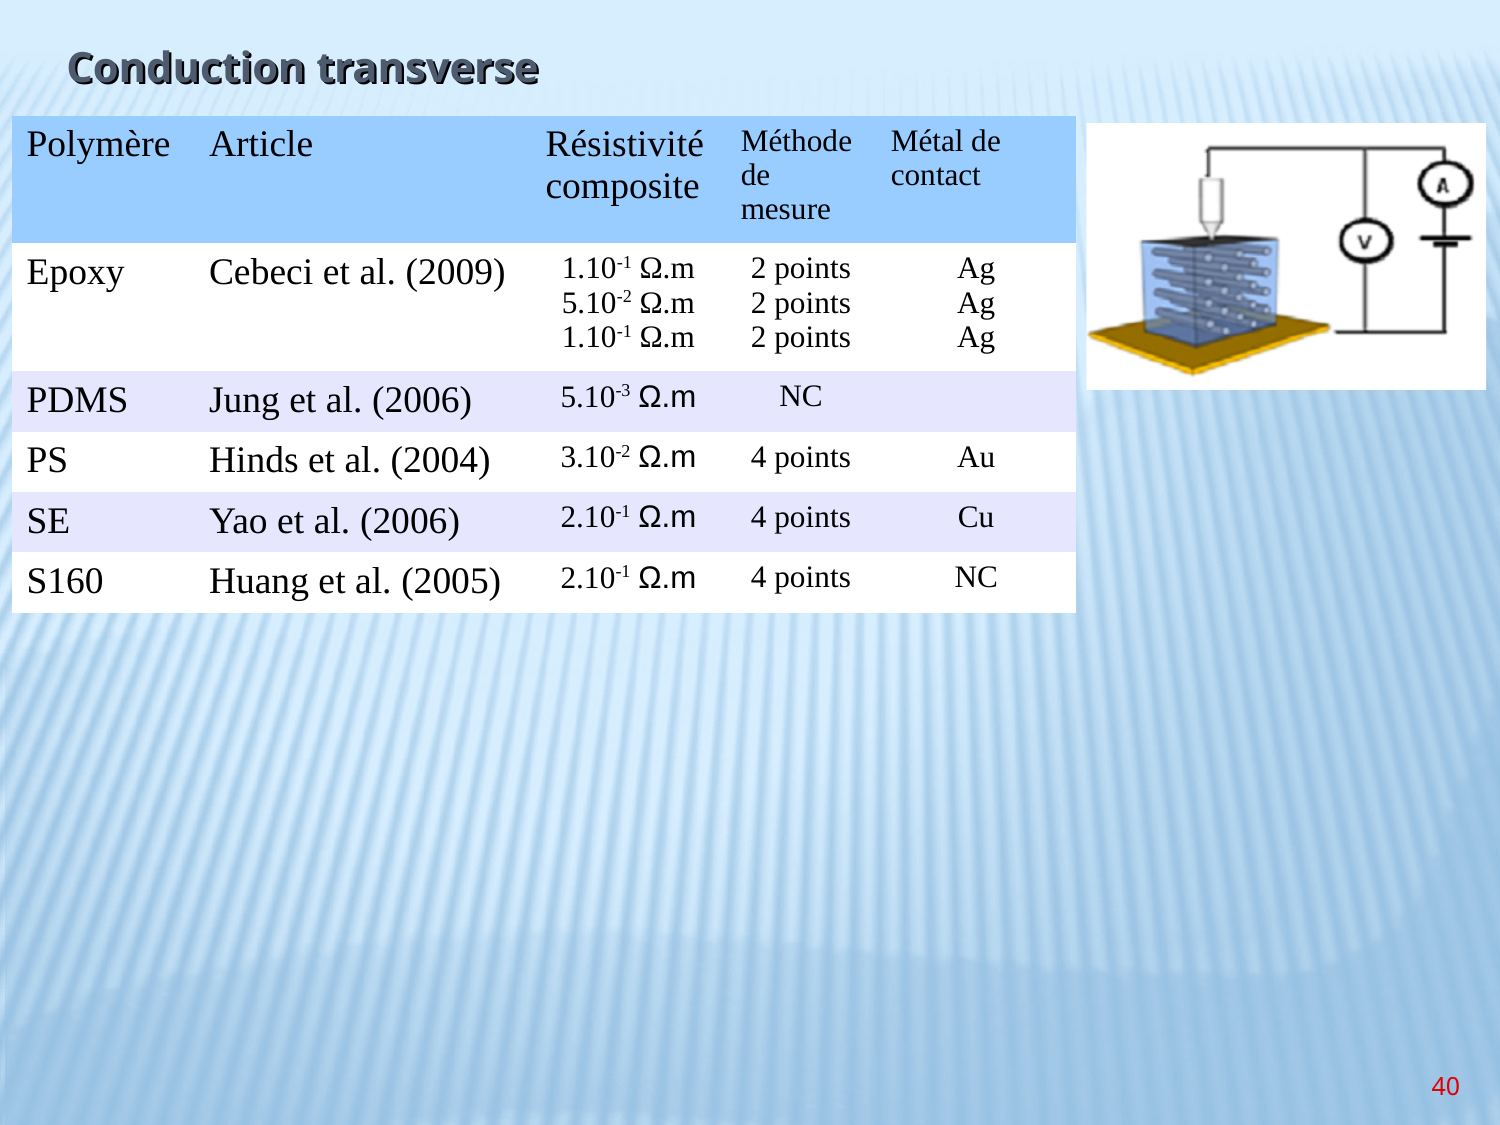

Conduction transverse
| Polymère | Article | Résistivité composite | Méthode de mesure | Métal de contact |
| --- | --- | --- | --- | --- |
| Epoxy | Cebeci et al. (2009) | 1.10-1 Ω.m 5.10-2 Ω.m 1.10-1 Ω.m | 2 points 2 points 2 points | Ag Ag Ag |
| PDMS | Jung et al. (2006) | 5.10-3 Ω.m | NC | |
| PS | Hinds et al. (2004) | 3.10-2 Ω.m | 4 points | Au |
| SE | Yao et al. (2006) | 2.10-1 Ω.m | 4 points | Cu |
| S160 | Huang et al. (2005) | 2.10-1 Ω.m | 4 points | NC |